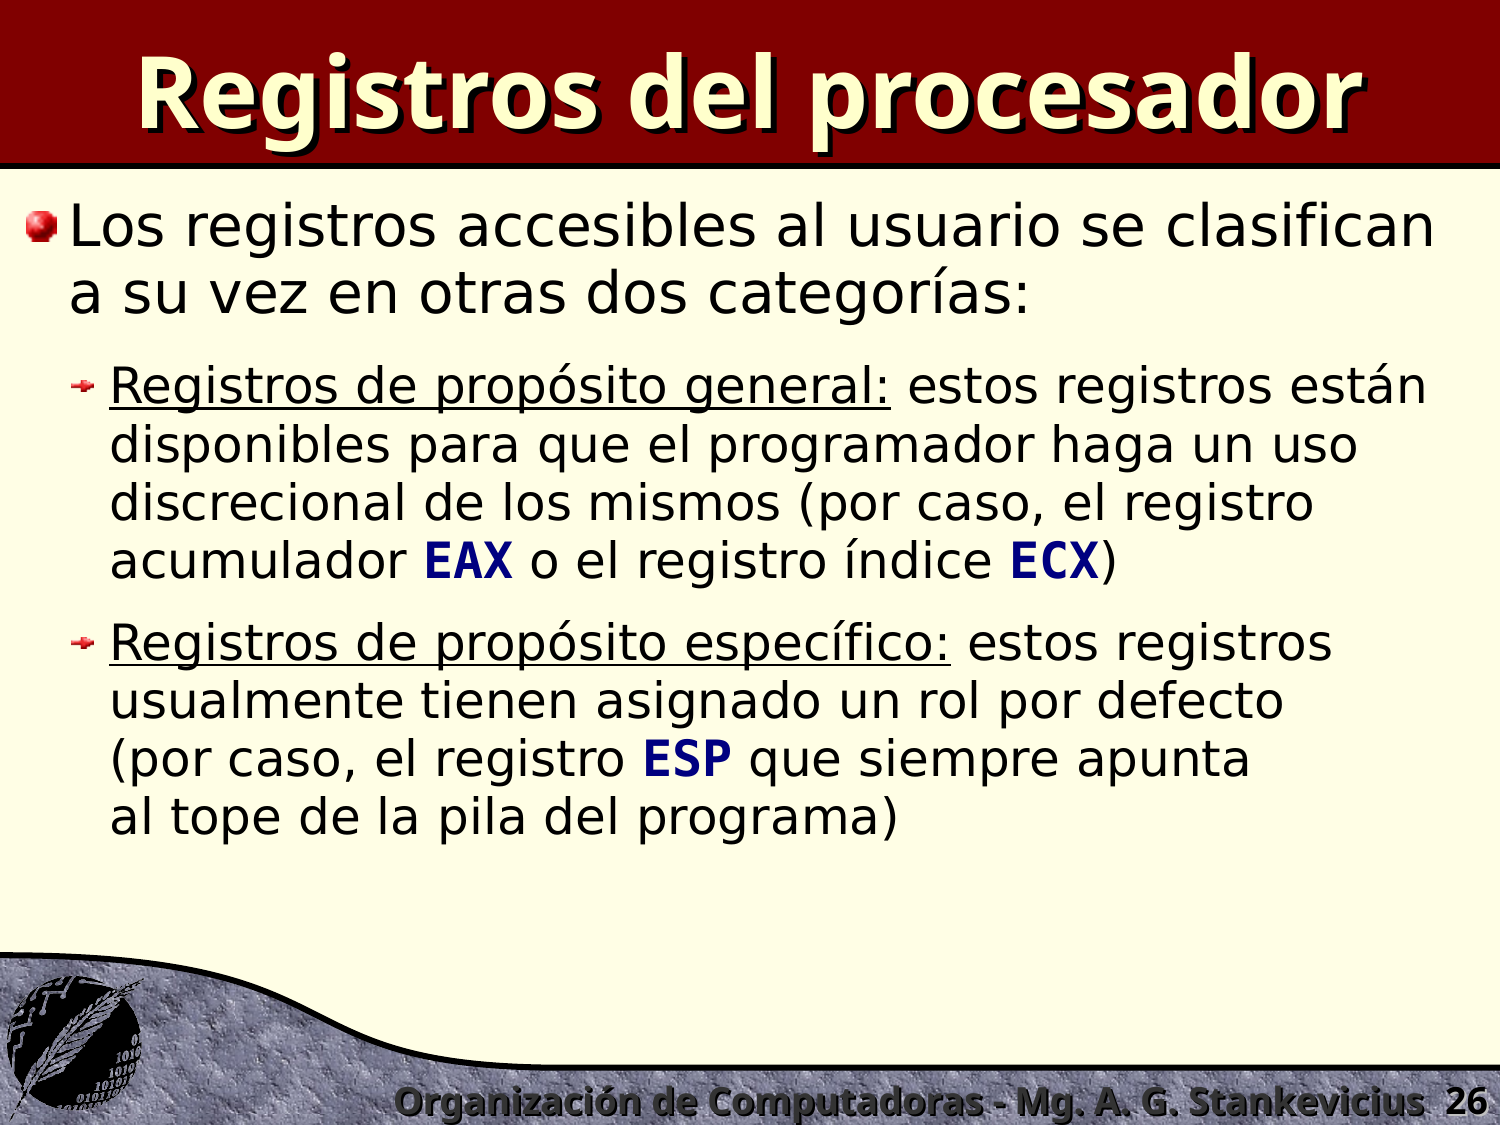

# Registros del procesador
Los registros accesibles al usuario se clasifican a su vez en otras dos categorías:
Registros de propósito general: estos registros están disponibles para que el programador haga un uso discrecional de los mismos (por caso, el registro acumulador EAX o el registro índice ECX)
Registros de propósito específico: estos registros usualmente tienen asignado un rol por defecto
(por caso, el registro ESP que siempre apunta
al tope de la pila del programa)
26